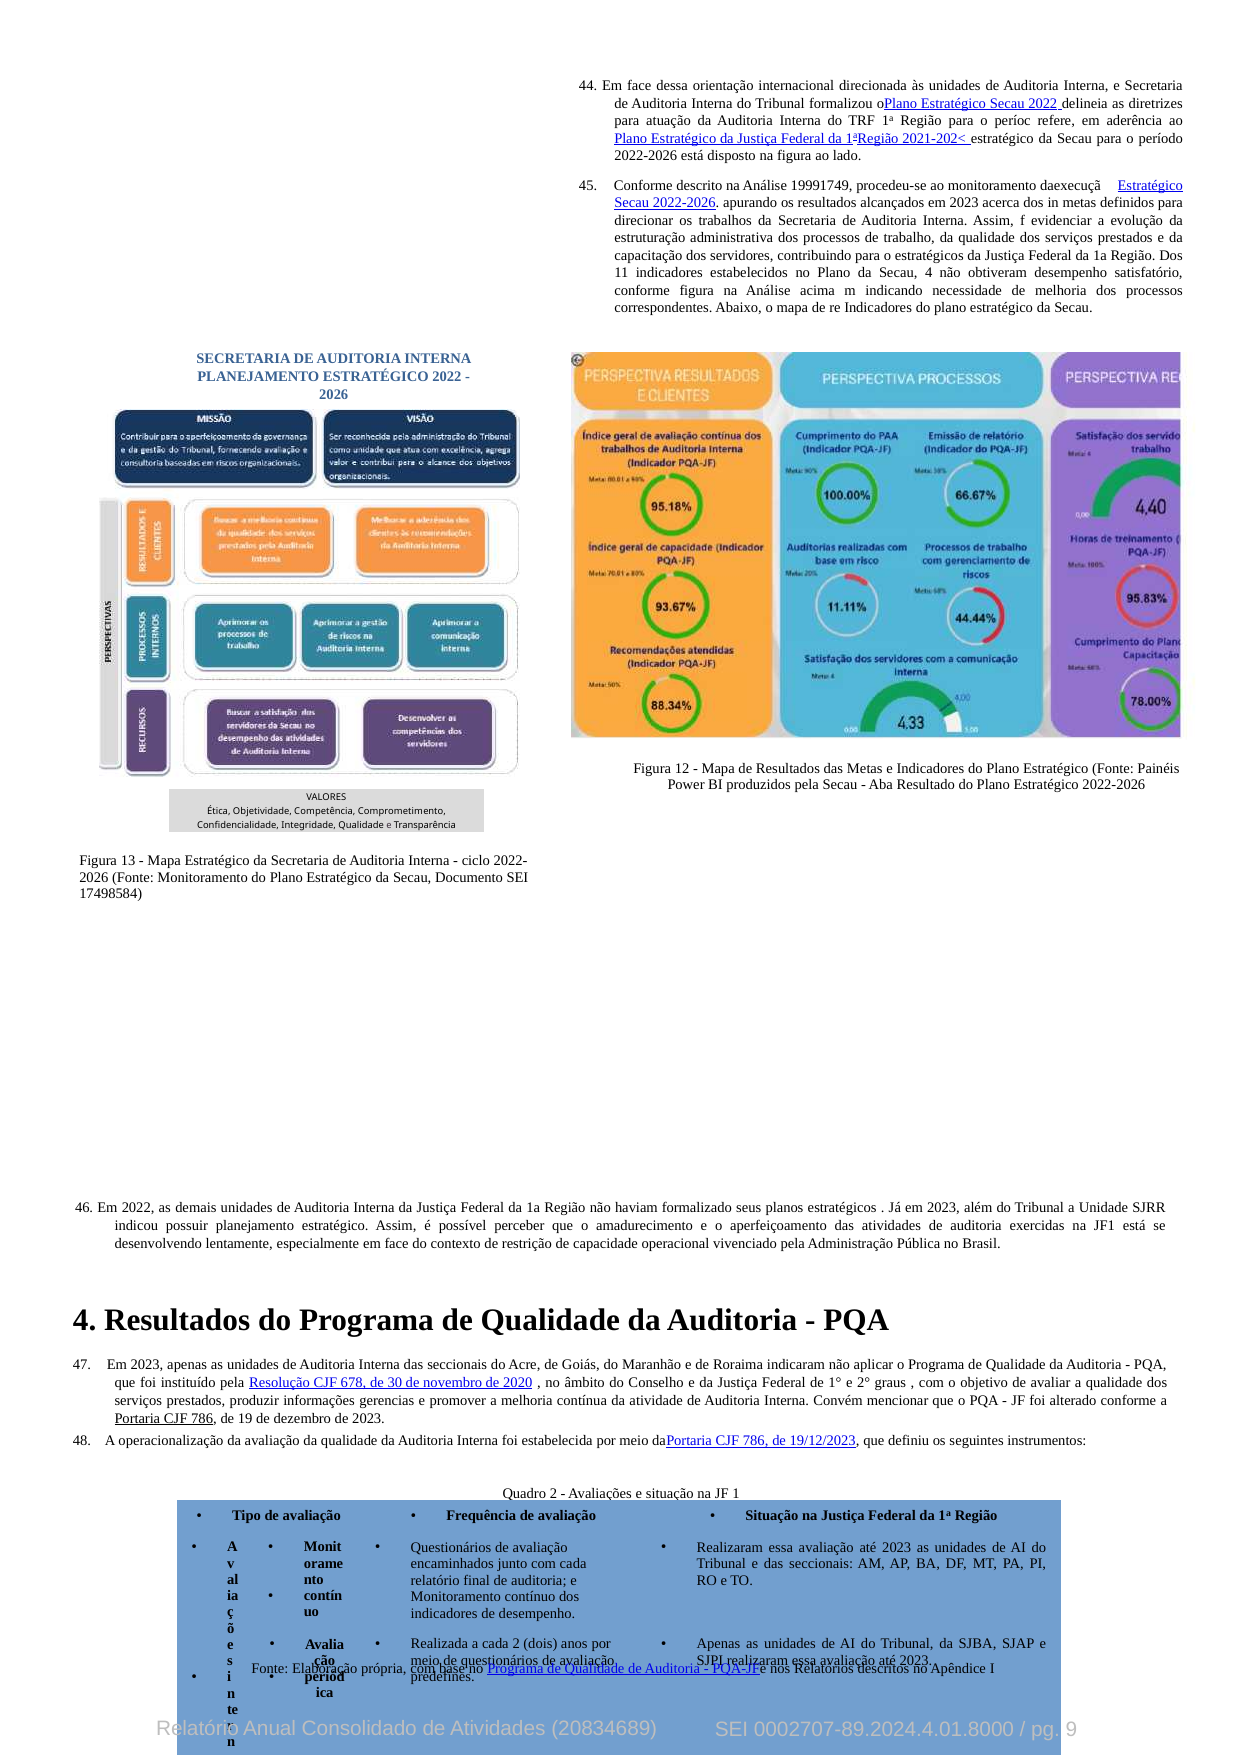

44. Em face dessa orientação internacional direcionada às unidades de Auditoria Interna, e Secretaria de Auditoria Interna do Tribunal formalizou oPlano Estratégico Secau 2022 delineia as diretrizes para atuação da Auditoria Interna do TRF 1a Região para o períoc refere, em aderência aoPlano Estratégico da Justiça Federal da 1aRegião 2021-202< estratégico da Secau para o período 2022-2026 está disposto na figura ao lado.
45. Conforme descrito na Análise 19991749, procedeu-se ao monitoramento daexecuçã Estratégico Secau 2022-2026. apurando os resultados alcançados em 2023 acerca dos in metas definidos para direcionar os trabalhos da Secretaria de Auditoria Interna. Assim, f evidenciar a evolução da estruturação administrativa dos processos de trabalho, da qualidade dos serviços prestados e da capacitação dos servidores, contribuindo para o estratégicos da Justiça Federal da 1a Região. Dos 11 indicadores estabelecidos no Plano da Secau, 4 não obtiveram desempenho satisfatório, conforme figura na Análise acima m indicando necessidade de melhoria dos processos correspondentes. Abaixo, o mapa de re Indicadores do plano estratégico da Secau.
SECRETARIA DE AUDITORIA INTERNA PLANEJAMENTO ESTRATÉGICO 2022 - 2026
Figura 12 - Mapa de Resultados das Metas e Indicadores do Plano Estratégico (Fonte: Painéis Power BI produzidos pela Secau - Aba Resultado do Plano Estratégico 2022-2026
VALORES
Ética, Objetividade, Competência, Comprometimento, Confidencialidade, Integridade, Qualidade e Transparência
Figura 13 - Mapa Estratégico da Secretaria de Auditoria Interna - ciclo 2022-2026 (Fonte: Monitoramento do Plano Estratégico da Secau, Documento SEI 17498584)
46. Em 2022, as demais unidades de Auditoria Interna da Justiça Federal da 1a Região não haviam formalizado seus planos estratégicos . Já em 2023, além do Tribunal a Unidade SJRR indicou possuir planejamento estratégico. Assim, é possível perceber que o amadurecimento e o aperfeiçoamento das atividades de auditoria exercidas na JF1 está se desenvolvendo lentamente, especialmente em face do contexto de restrição de capacidade operacional vivenciado pela Administração Pública no Brasil.
4. Resultados do Programa de Qualidade da Auditoria - PQA
47. Em 2023, apenas as unidades de Auditoria Interna das seccionais do Acre, de Goiás, do Maranhão e de Roraima indicaram não aplicar o Programa de Qualidade da Auditoria - PQA, que foi instituído pela Resolução CJF 678, de 30 de novembro de 2020 , no âmbito do Conselho e da Justiça Federal de 1° e 2° graus , com o objetivo de avaliar a qualidade dos serviços prestados, produzir informações gerencias e promover a melhoria contínua da atividade de Auditoria Interna. Convém mencionar que o PQA - JF foi alterado conforme aPortaria CJF 786, de 19 de dezembro de 2023.
48. A operacionalização da avaliação da qualidade da Auditoria Interna foi estabelecida por meio daPortaria CJF 786, de 19/12/2023, que definiu os seguintes instrumentos:
Quadro 2 - Avaliações e situação na JF 1
| Tipo de avaliação | | Frequência de avaliação | Situação na Justiça Federal da 1a Região |
| --- | --- | --- | --- |
| Avaliações internas | Monitoramento contínuo | Questionários de avaliação encaminhados junto com cada relatório final de auditoria; e Monitoramento contínuo dos indicadores de desempenho. | Realizaram essa avaliação até 2023 as unidades de AI do Tribunal e das seccionais: AM, AP, BA, DF, MT, PA, PI, RO e TO. |
| | Avaliação periódica | Realizada a cada 2 (dois) anos por meio de questionários de avaliação predefines. | Apenas as unidades de AI do Tribunal, da SJBA, SJAP e SJPI realizaram essa avaliação até 2023. |
| Avaliações externas | | Realizada a cada 5 (cinco) anos. | Nenhuma unidade de AI da JF1 realizou esta avaliação. |
Fonte: Elaboração própria, com base no Programa de Qualidade de Auditoria - PQA-JFe nos Relatórios descritos no Apêndice I
Relatório Anual Consolidado de Atividades (20834689)
SEI 0002707-89.2024.4.01.8000 / pg. 9